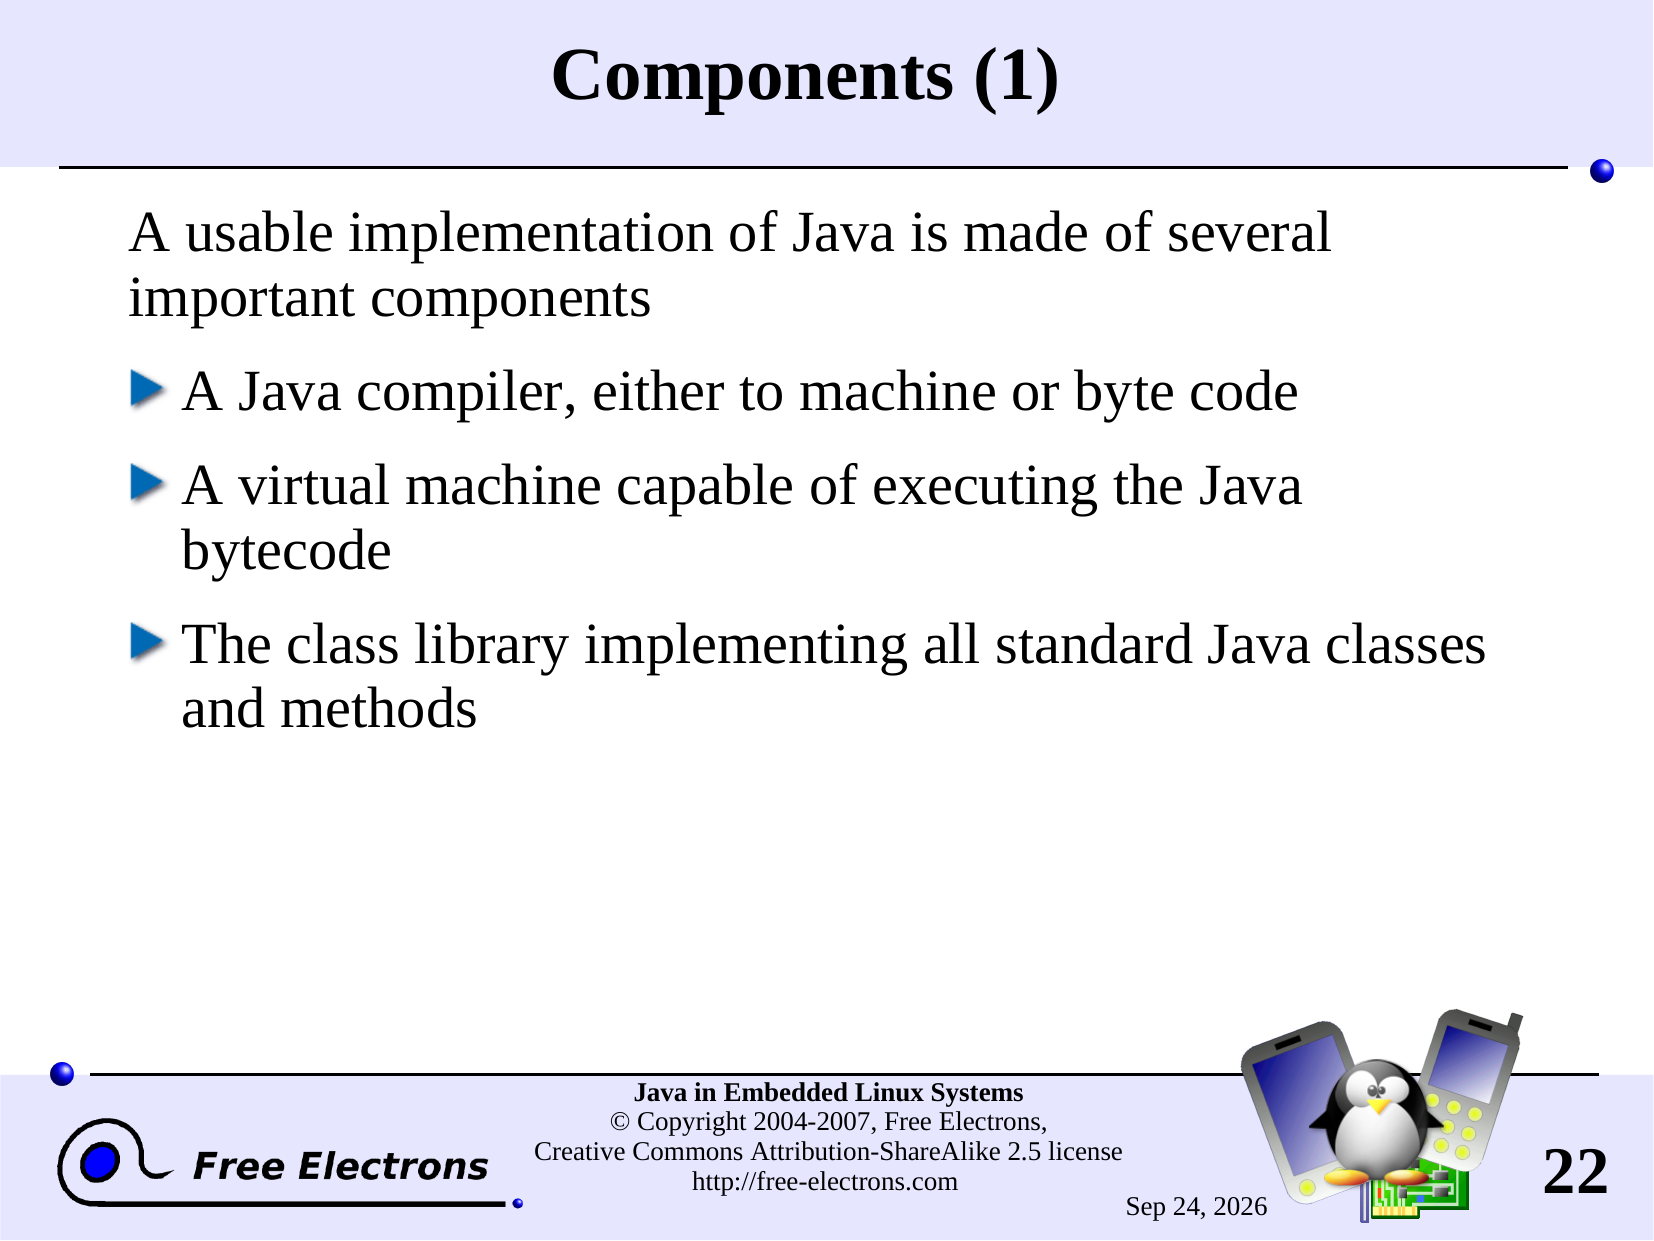

# Components (1)
A usable implementation of Java is made of several important components
A Java compiler, either to machine or byte code
A virtual machine capable of executing the Java bytecode
The class library implementing all standard Java classes and methods